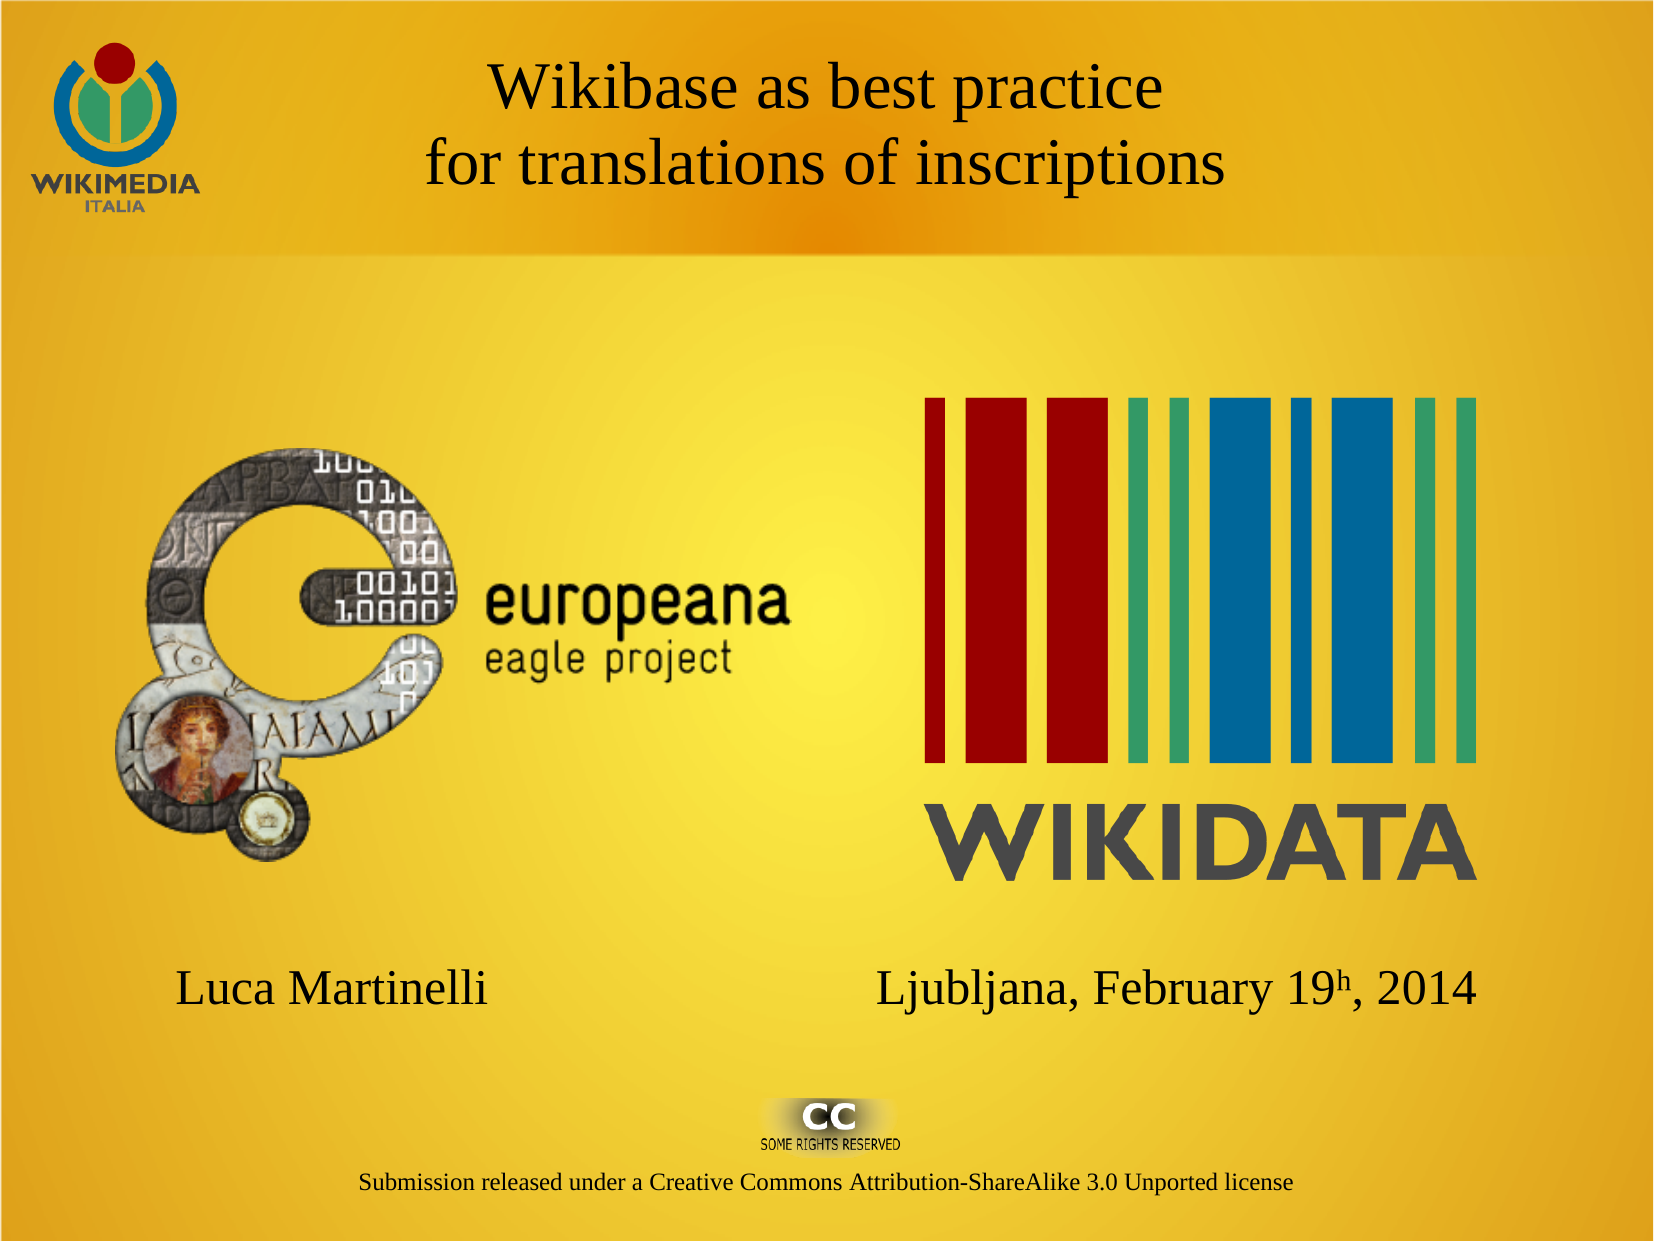

Wikibase as best practice
for translations of inscriptions
Luca Martinelli Ljubljana, February 19ʰ, 2014
Submission released under a Creative Commons Attribution-ShareAlike 3.0 Unported license